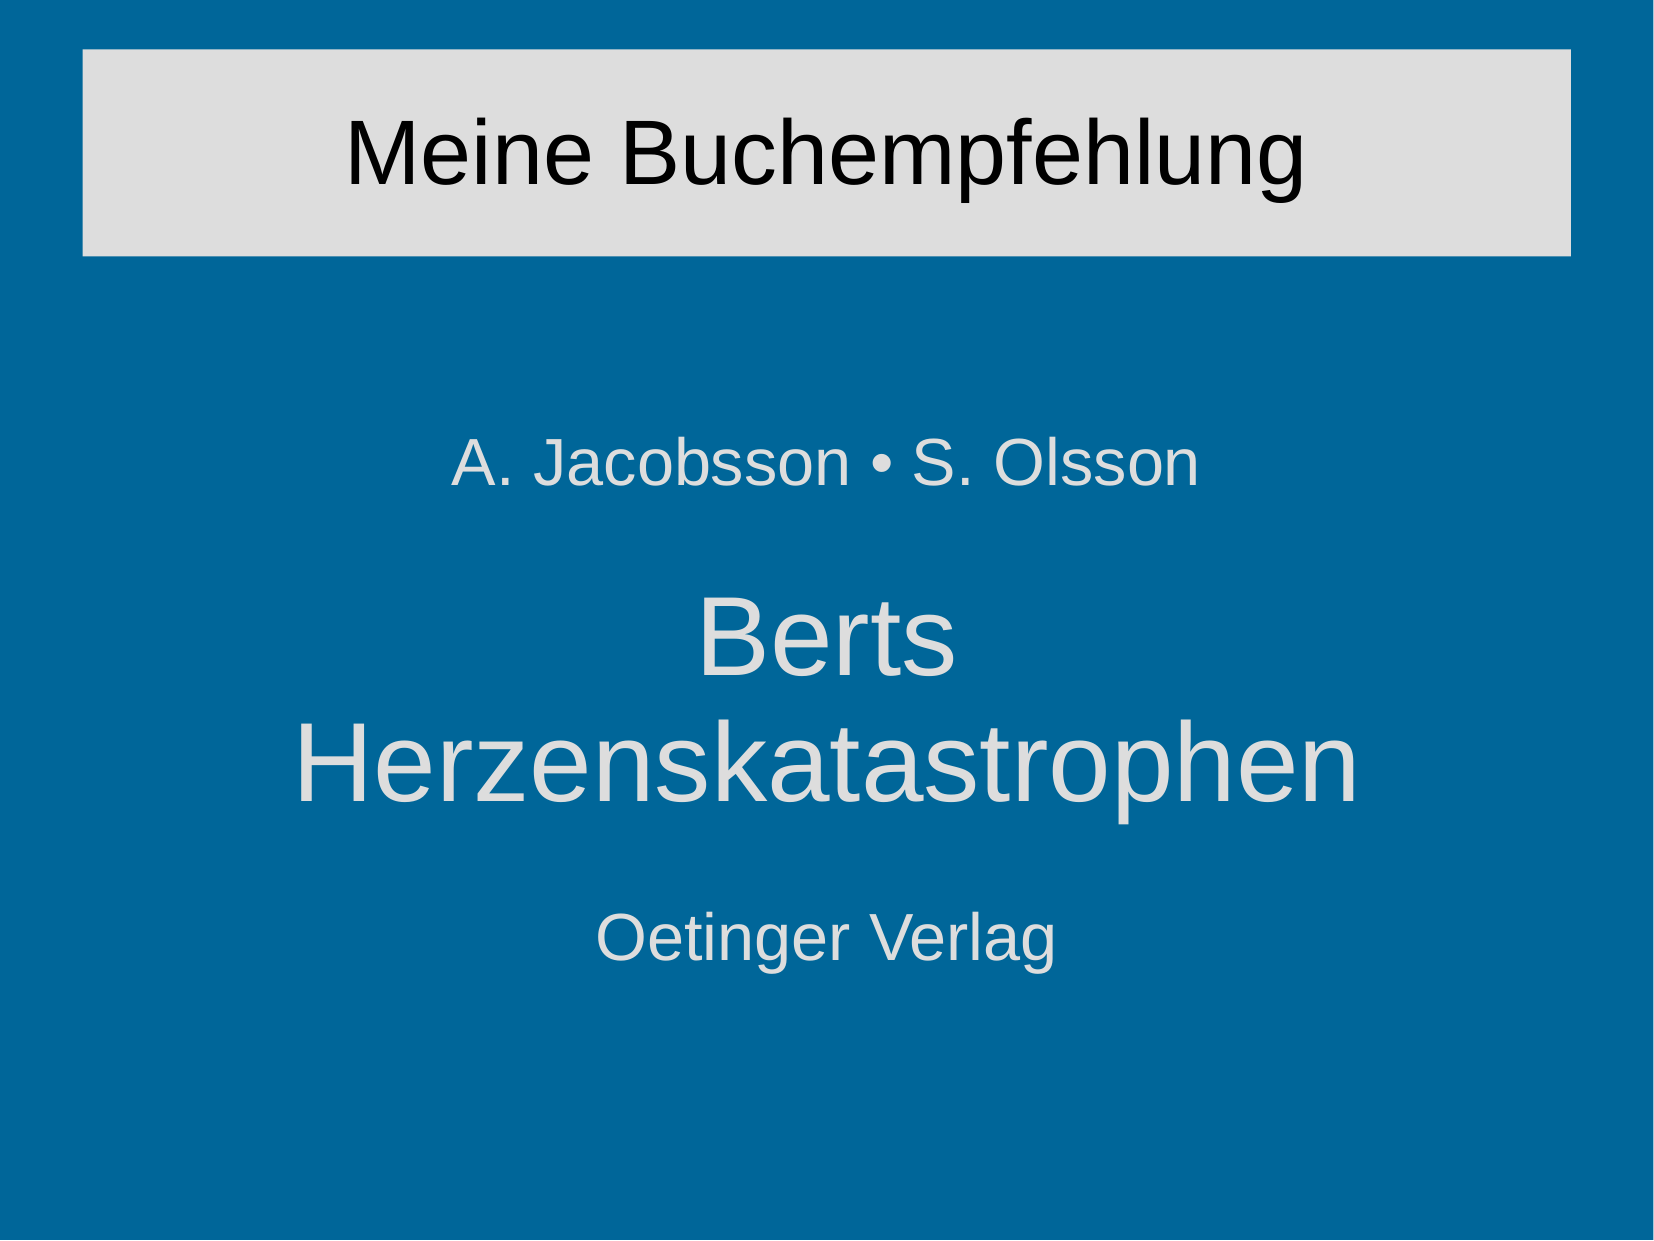

# Meine Buchempfehlung
A. Jacobsson • S. Olsson
Berts
Herzenskatastrophen
Oetinger Verlag